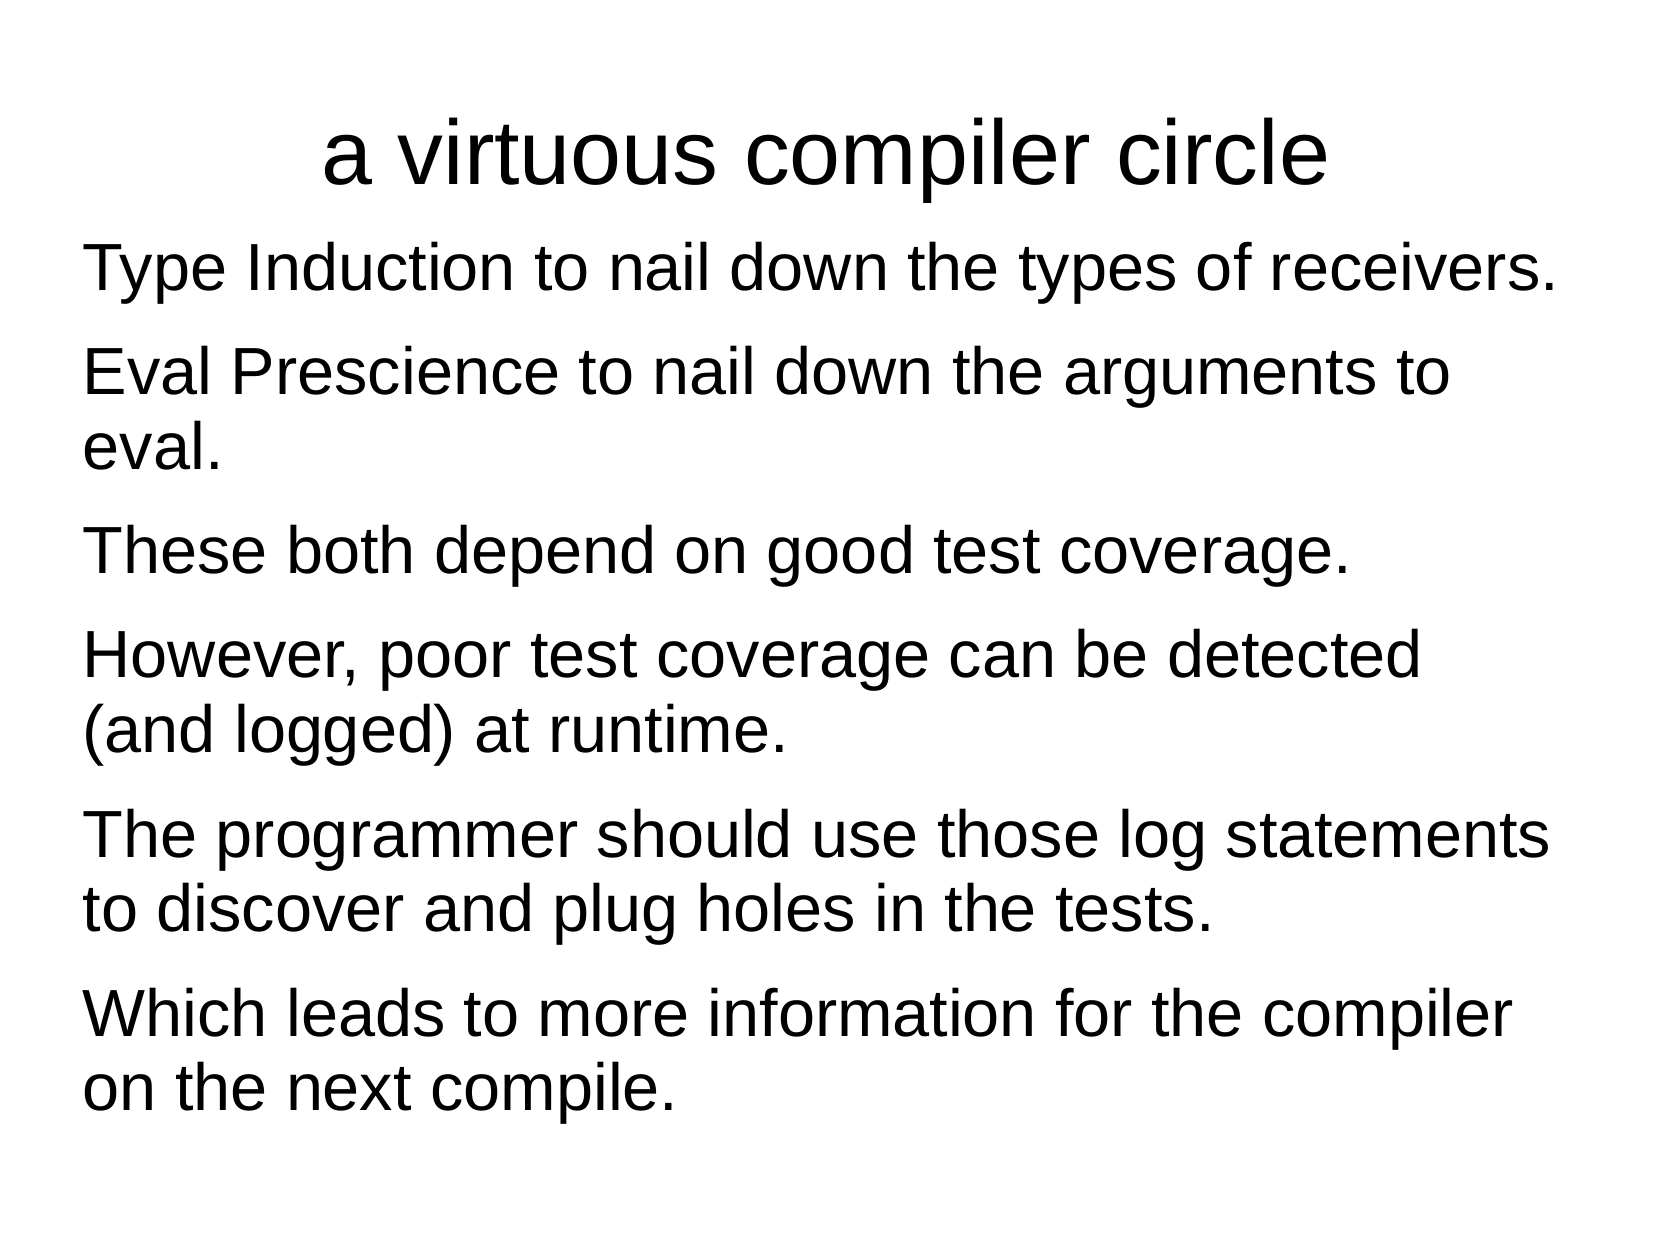

# a virtuous compiler circle
Type Induction to nail down the types of receivers.
Eval Prescience to nail down the arguments to eval.
These both depend on good test coverage.
However, poor test coverage can be detected (and logged) at runtime.
The programmer should use those log statements to discover and plug holes in the tests.
Which leads to more information for the compiler on the next compile.